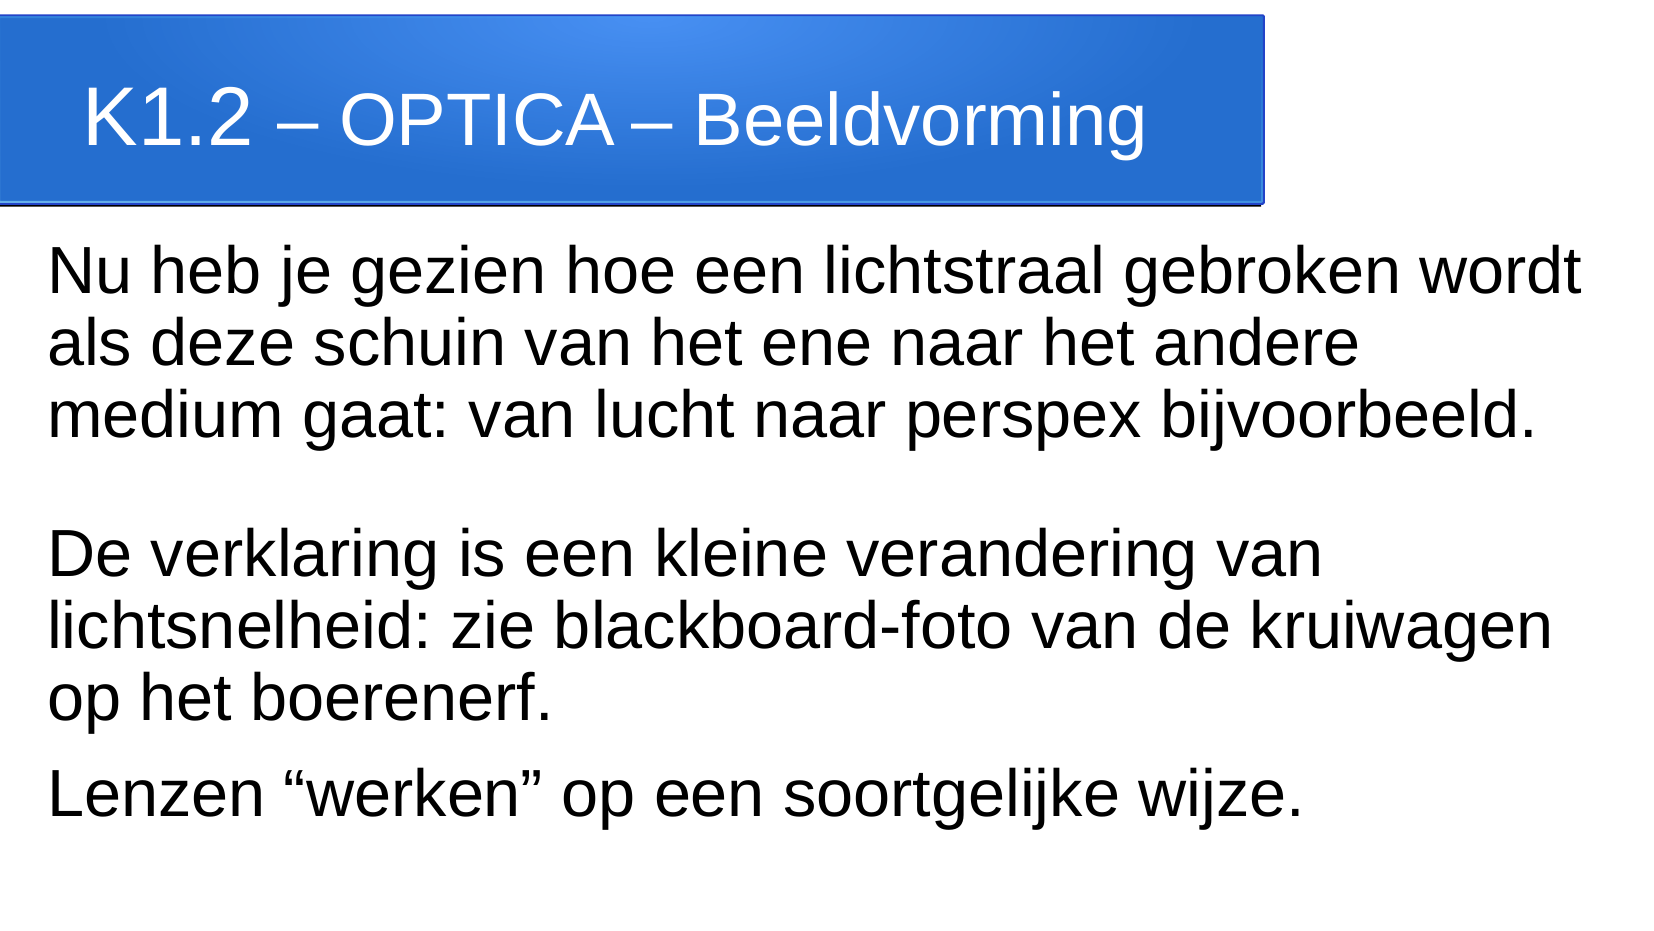

# K1.2 – OPTICA – Beeldvorming
Nu heb je gezien hoe een lichtstraal gebroken wordt als deze schuin van het ene naar het andere medium gaat: van lucht naar perspex bijvoorbeeld.
De verklaring is een kleine verandering van lichtsnelheid: zie blackboard-foto van de kruiwagen op het boerenerf.
Lenzen “werken” op een soortgelijke wijze.